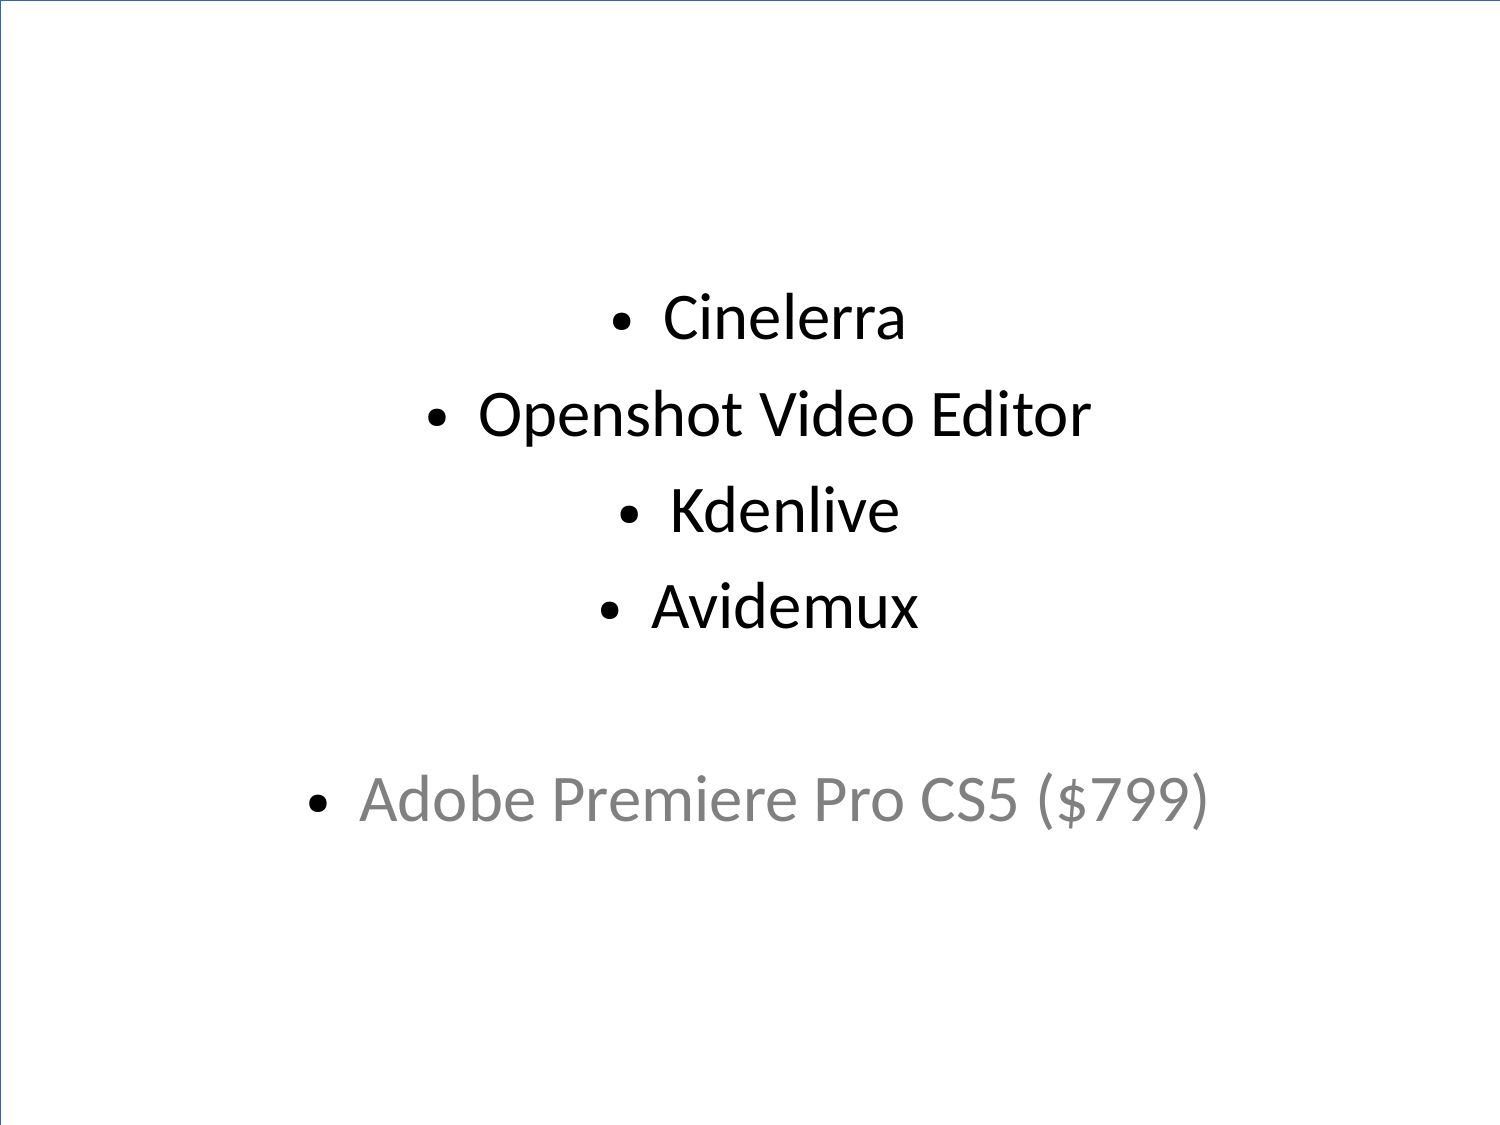

# Cinelerra
Openshot Video Editor
Kdenlive
Avidemux
Adobe Premiere Pro CS5 ($799)